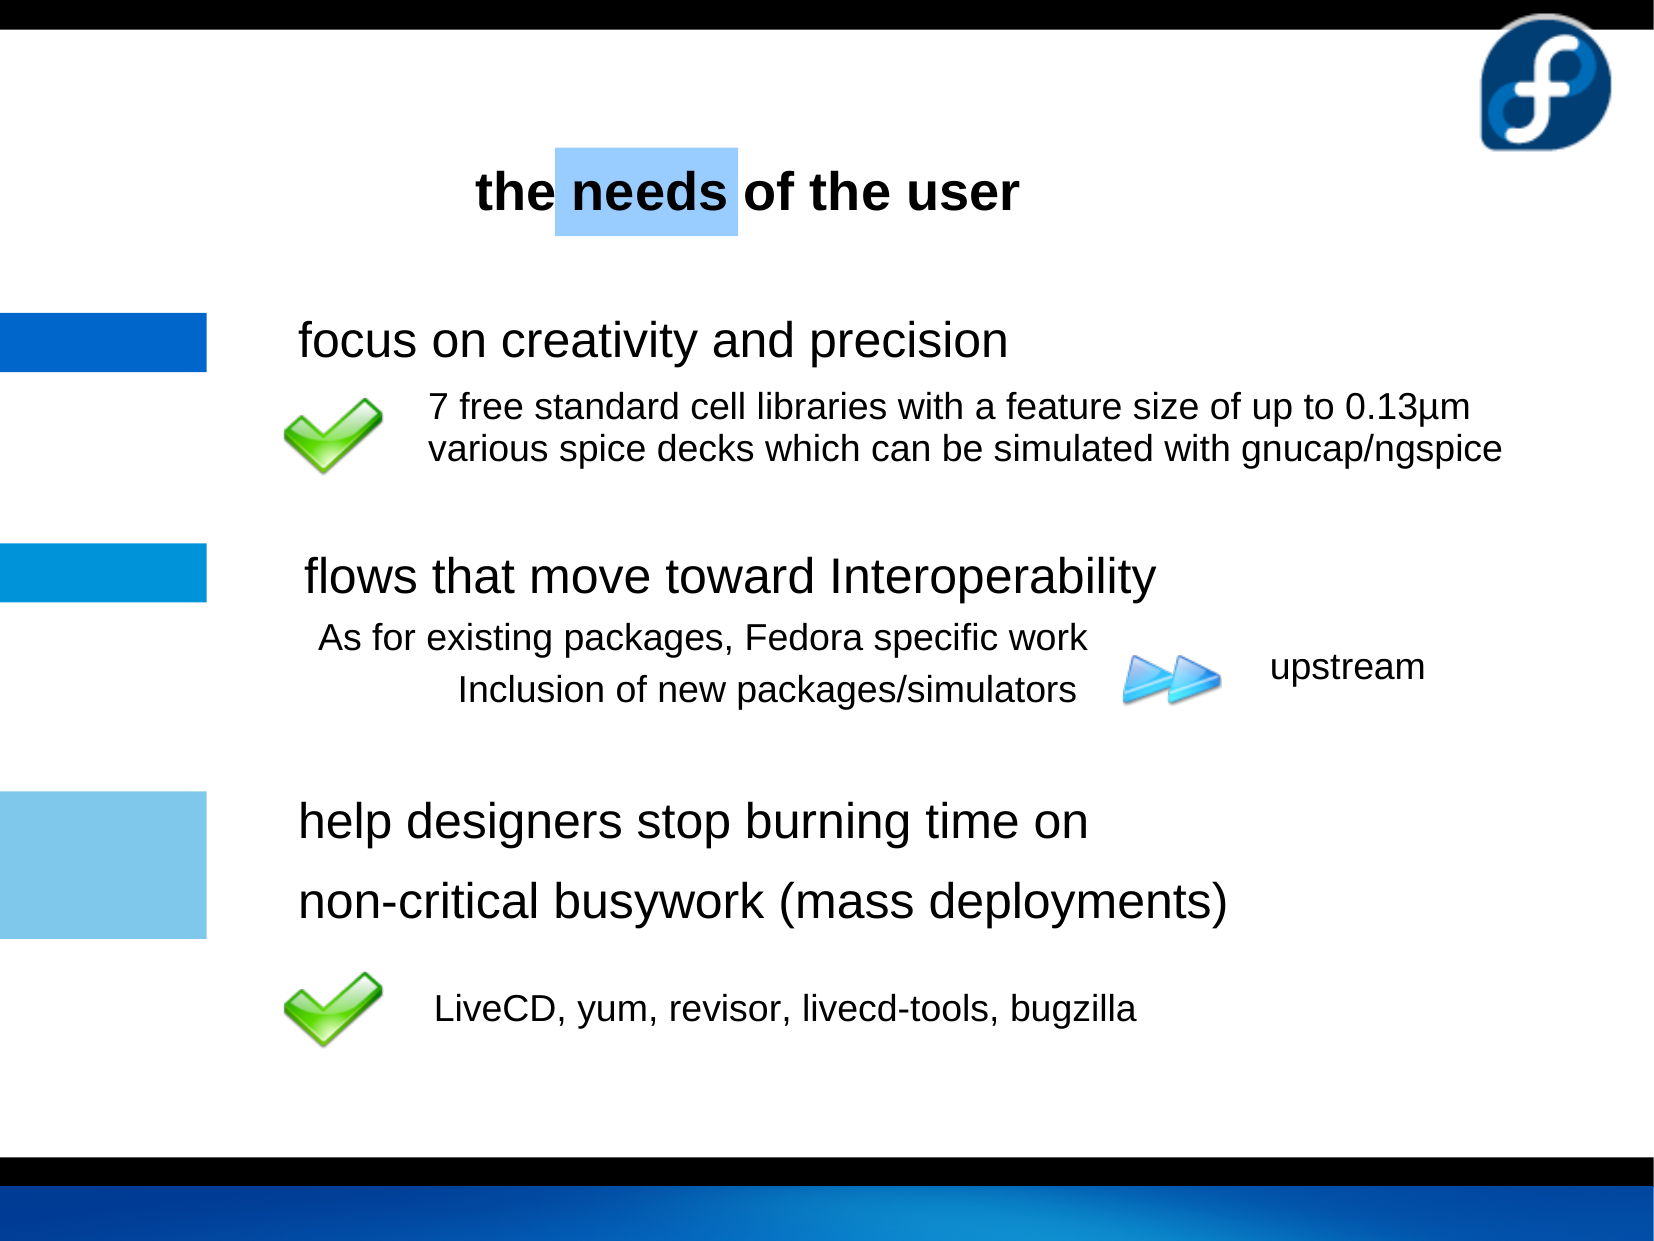

the needs of the user
focus on creativity and precision
7 free standard cell libraries with a feature size of up to 0.13µm
various spice decks which can be simulated with gnucap/ngspice
flows that move toward Interoperability
As for existing packages, Fedora specific work
upstream
Inclusion of new packages/simulators
help designers stop burning time on
non-critical busywork (mass deployments)
LiveCD, yum, revisor, livecd-tools, bugzilla